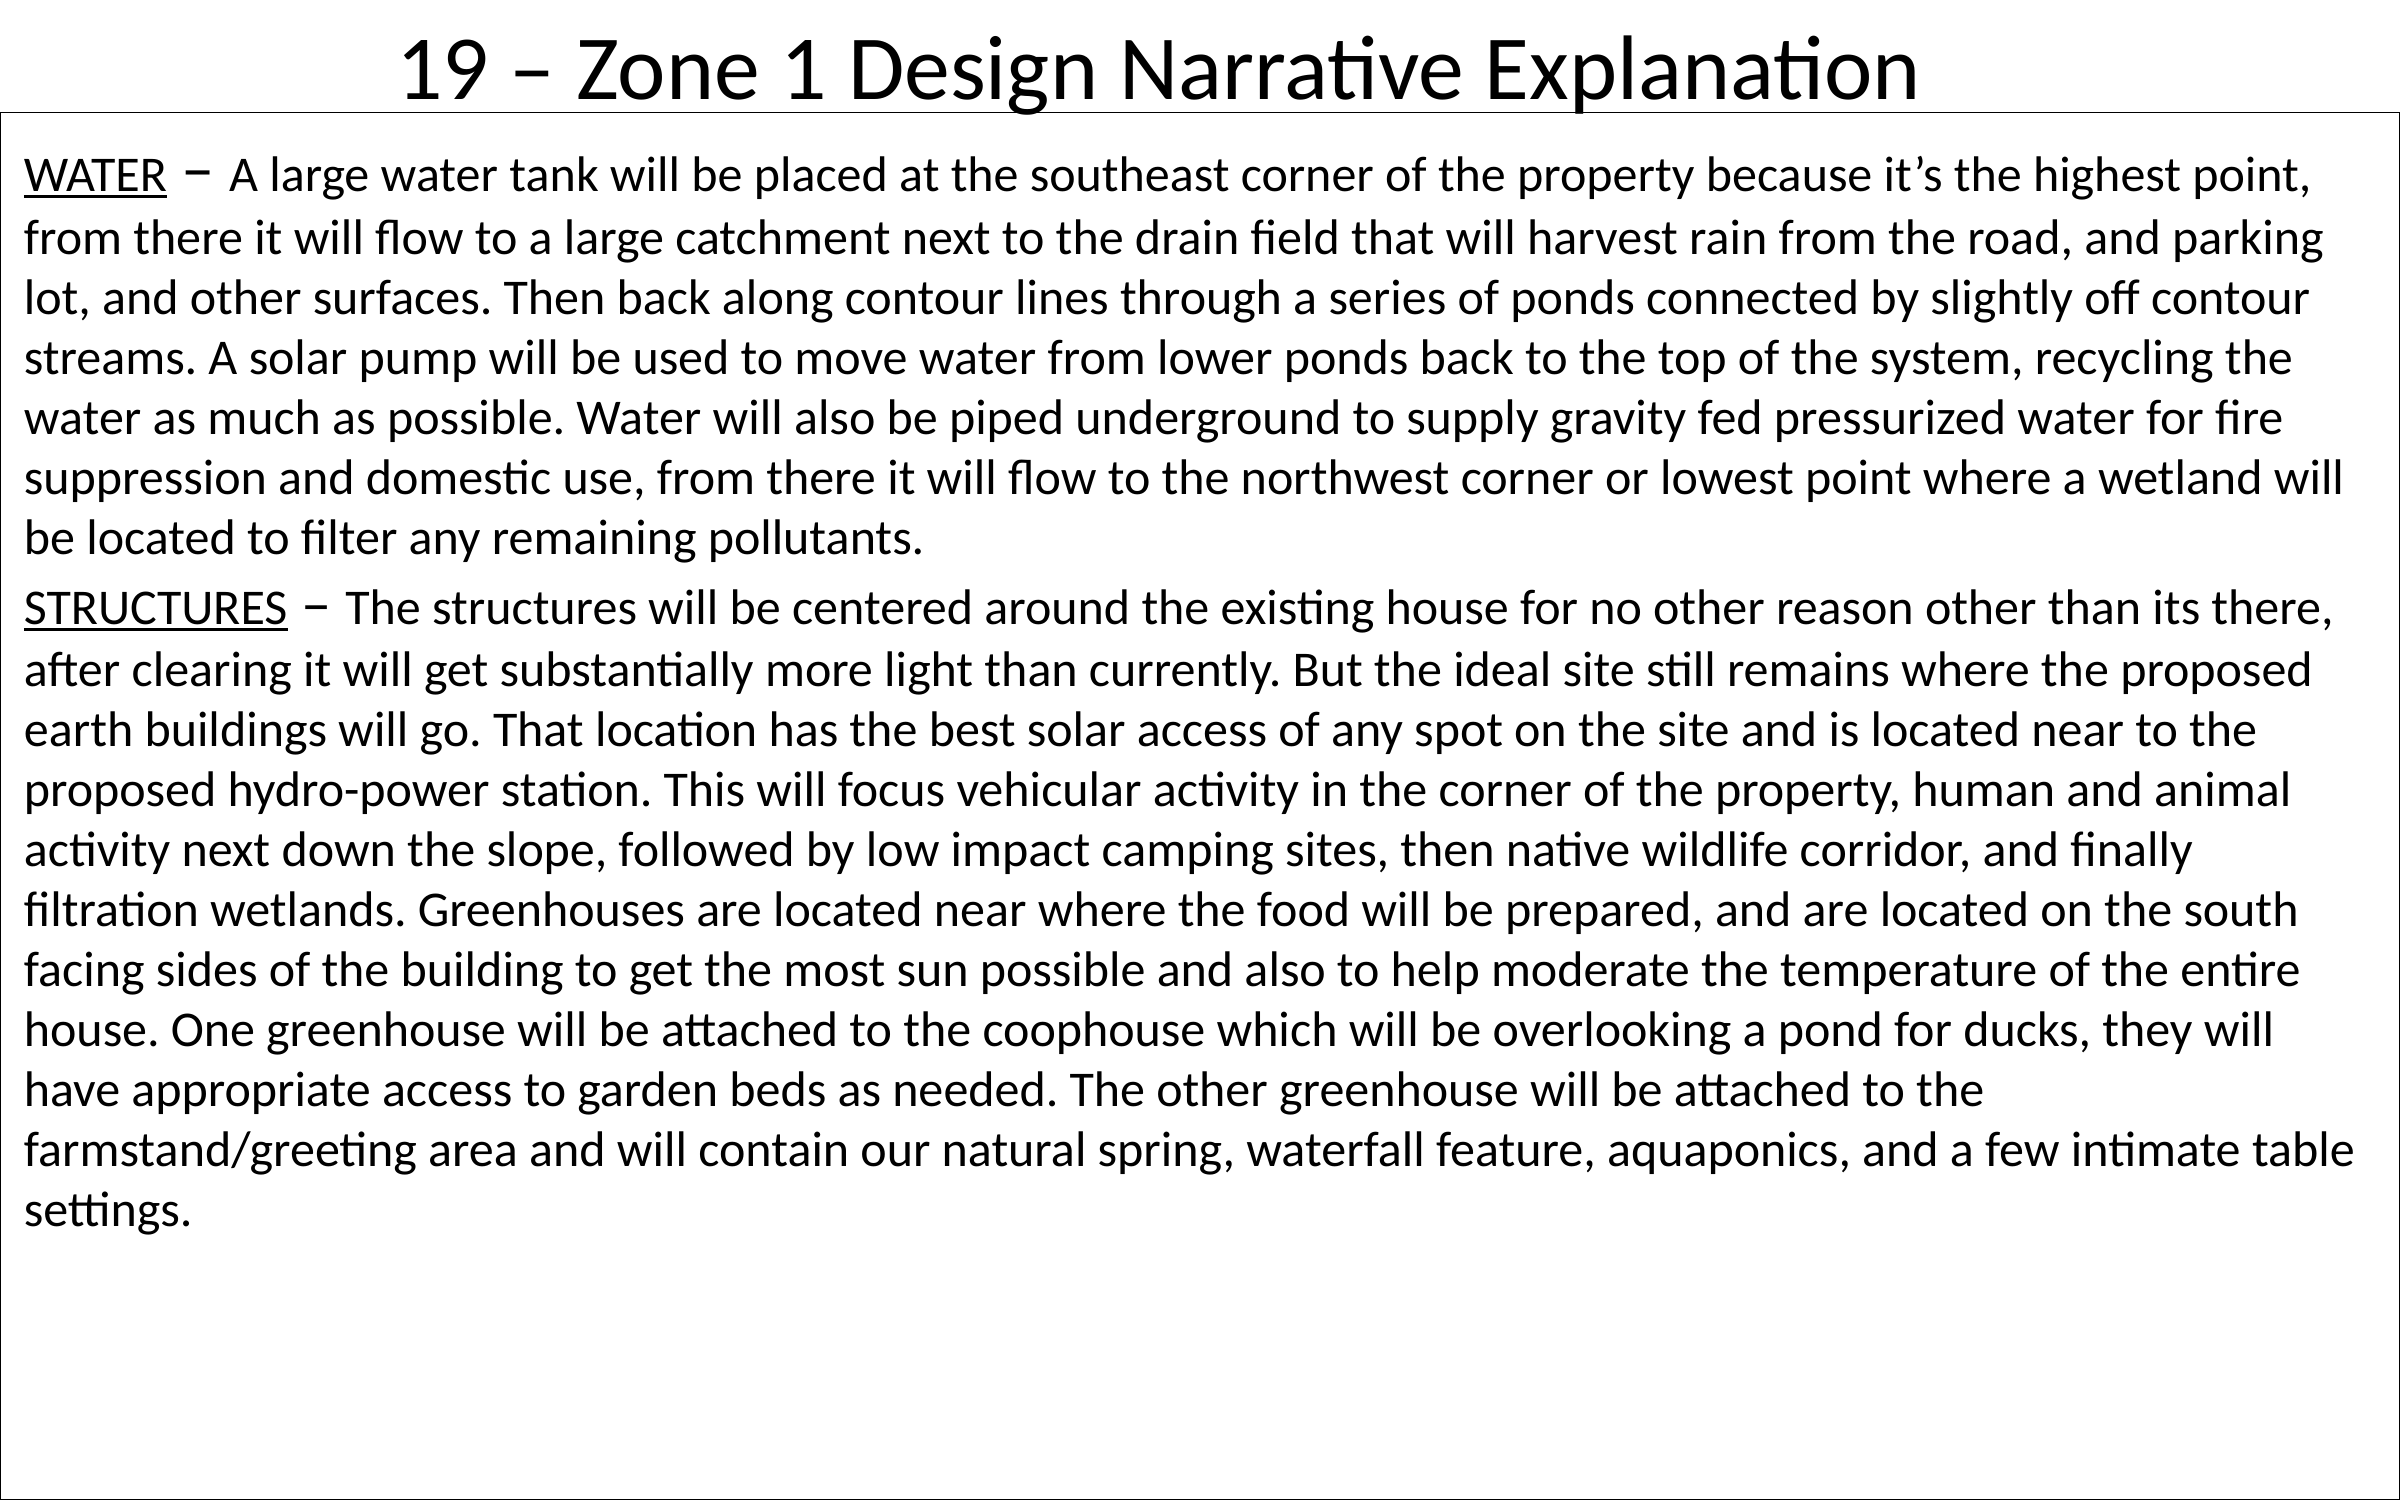

19 – Zone 1 Design Narrative Explanation
WATER – A large water tank will be placed at the southeast corner of the property because it’s the highest point, from there it will flow to a large catchment next to the drain field that will harvest rain from the road, and parking lot, and other surfaces. Then back along contour lines through a series of ponds connected by slightly off contour streams. A solar pump will be used to move water from lower ponds back to the top of the system, recycling the water as much as possible. Water will also be piped underground to supply gravity fed pressurized water for fire suppression and domestic use, from there it will flow to the northwest corner or lowest point where a wetland will be located to filter any remaining pollutants.
STRUCTURES – The structures will be centered around the existing house for no other reason other than its there, after clearing it will get substantially more light than currently. But the ideal site still remains where the proposed earth buildings will go. That location has the best solar access of any spot on the site and is located near to the proposed hydro-power station. This will focus vehicular activity in the corner of the property, human and animal activity next down the slope, followed by low impact camping sites, then native wildlife corridor, and finally filtration wetlands. Greenhouses are located near where the food will be prepared, and are located on the south facing sides of the building to get the most sun possible and also to help moderate the temperature of the entire house. One greenhouse will be attached to the coophouse which will be overlooking a pond for ducks, they will have appropriate access to garden beds as needed. The other greenhouse will be attached to the farmstand/greeting area and will contain our natural spring, waterfall feature, aquaponics, and a few intimate table settings.